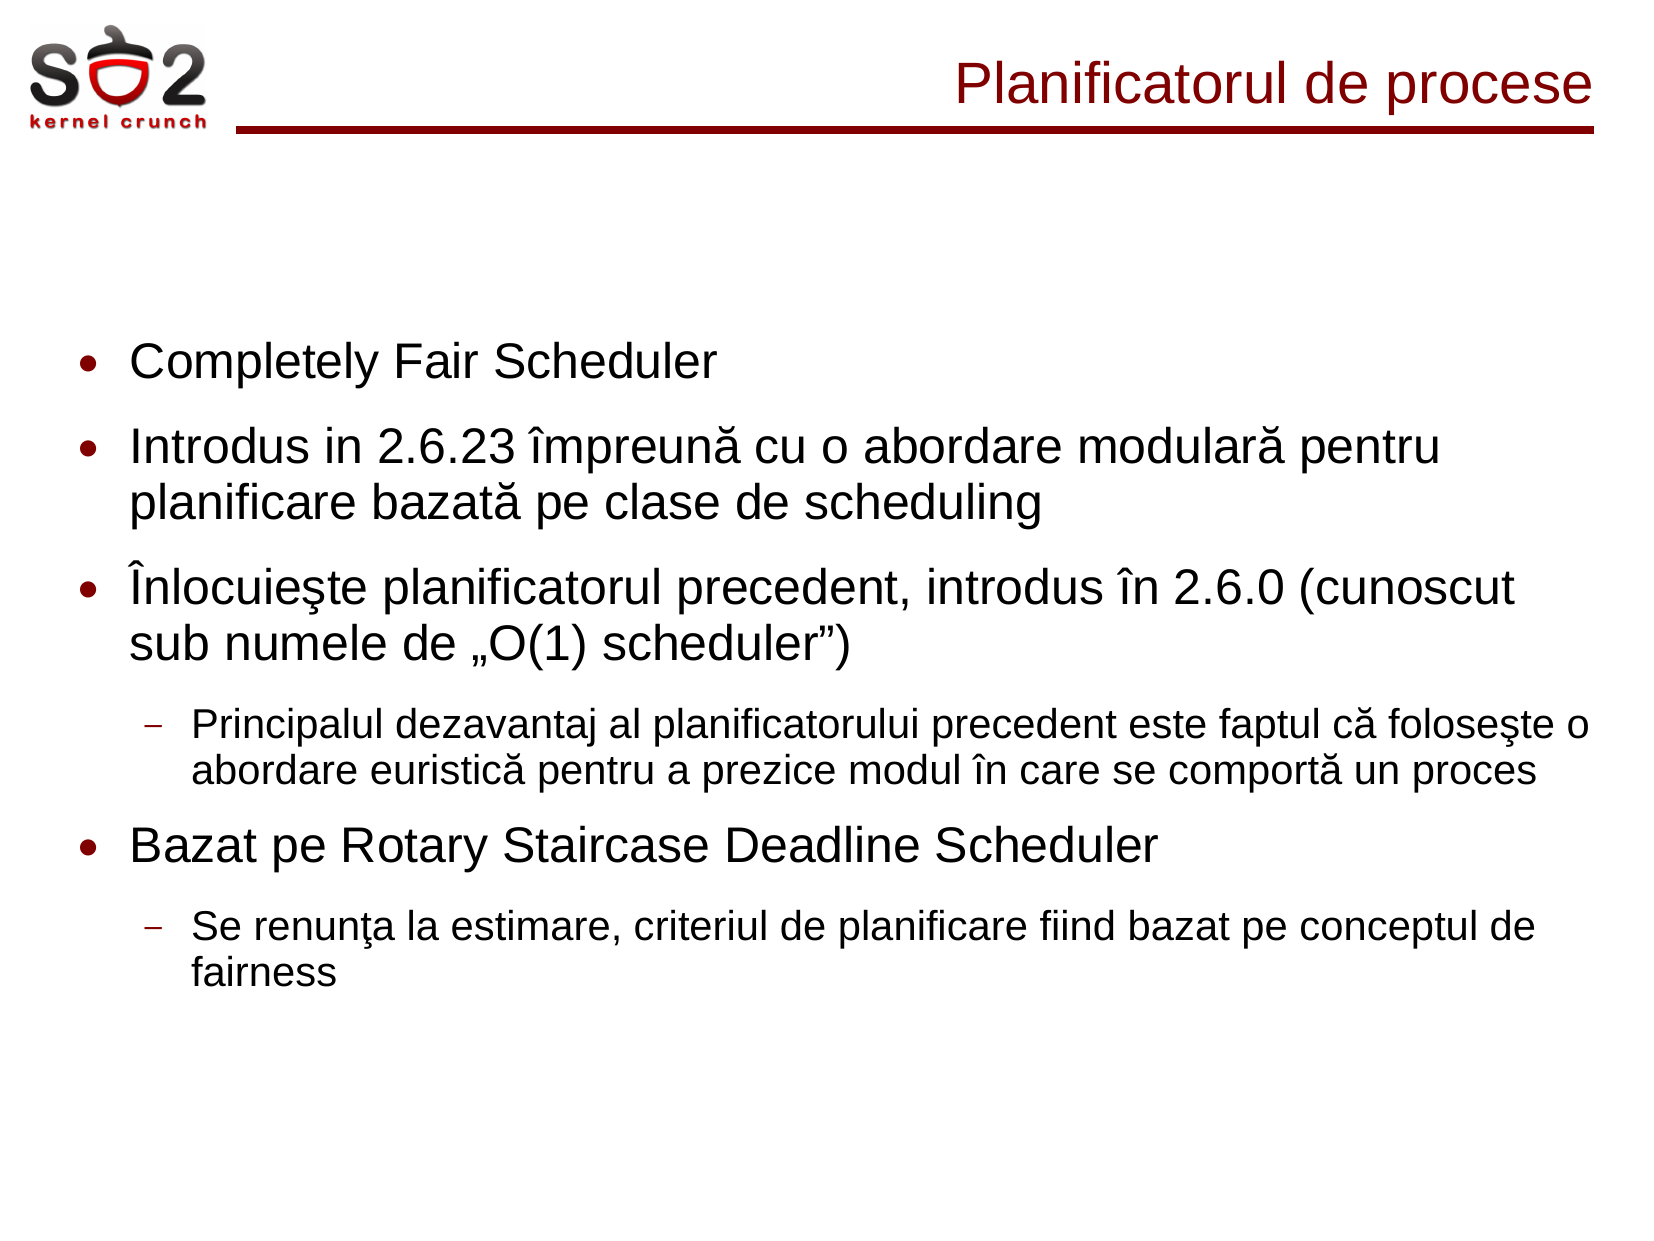

# Planificatorul de procese
Completely Fair Scheduler
Introdus in 2.6.23 împreună cu o abordare modulară pentru planificare bazată pe clase de scheduling
Înlocuieşte planificatorul precedent, introdus în 2.6.0 (cunoscut sub numele de „O(1) scheduler”)
Principalul dezavantaj al planificatorului precedent este faptul că foloseşte o abordare euristică pentru a prezice modul în care se comportă un proces
Bazat pe Rotary Staircase Deadline Scheduler
Se renunţa la estimare, criteriul de planificare fiind bazat pe conceptul de fairness